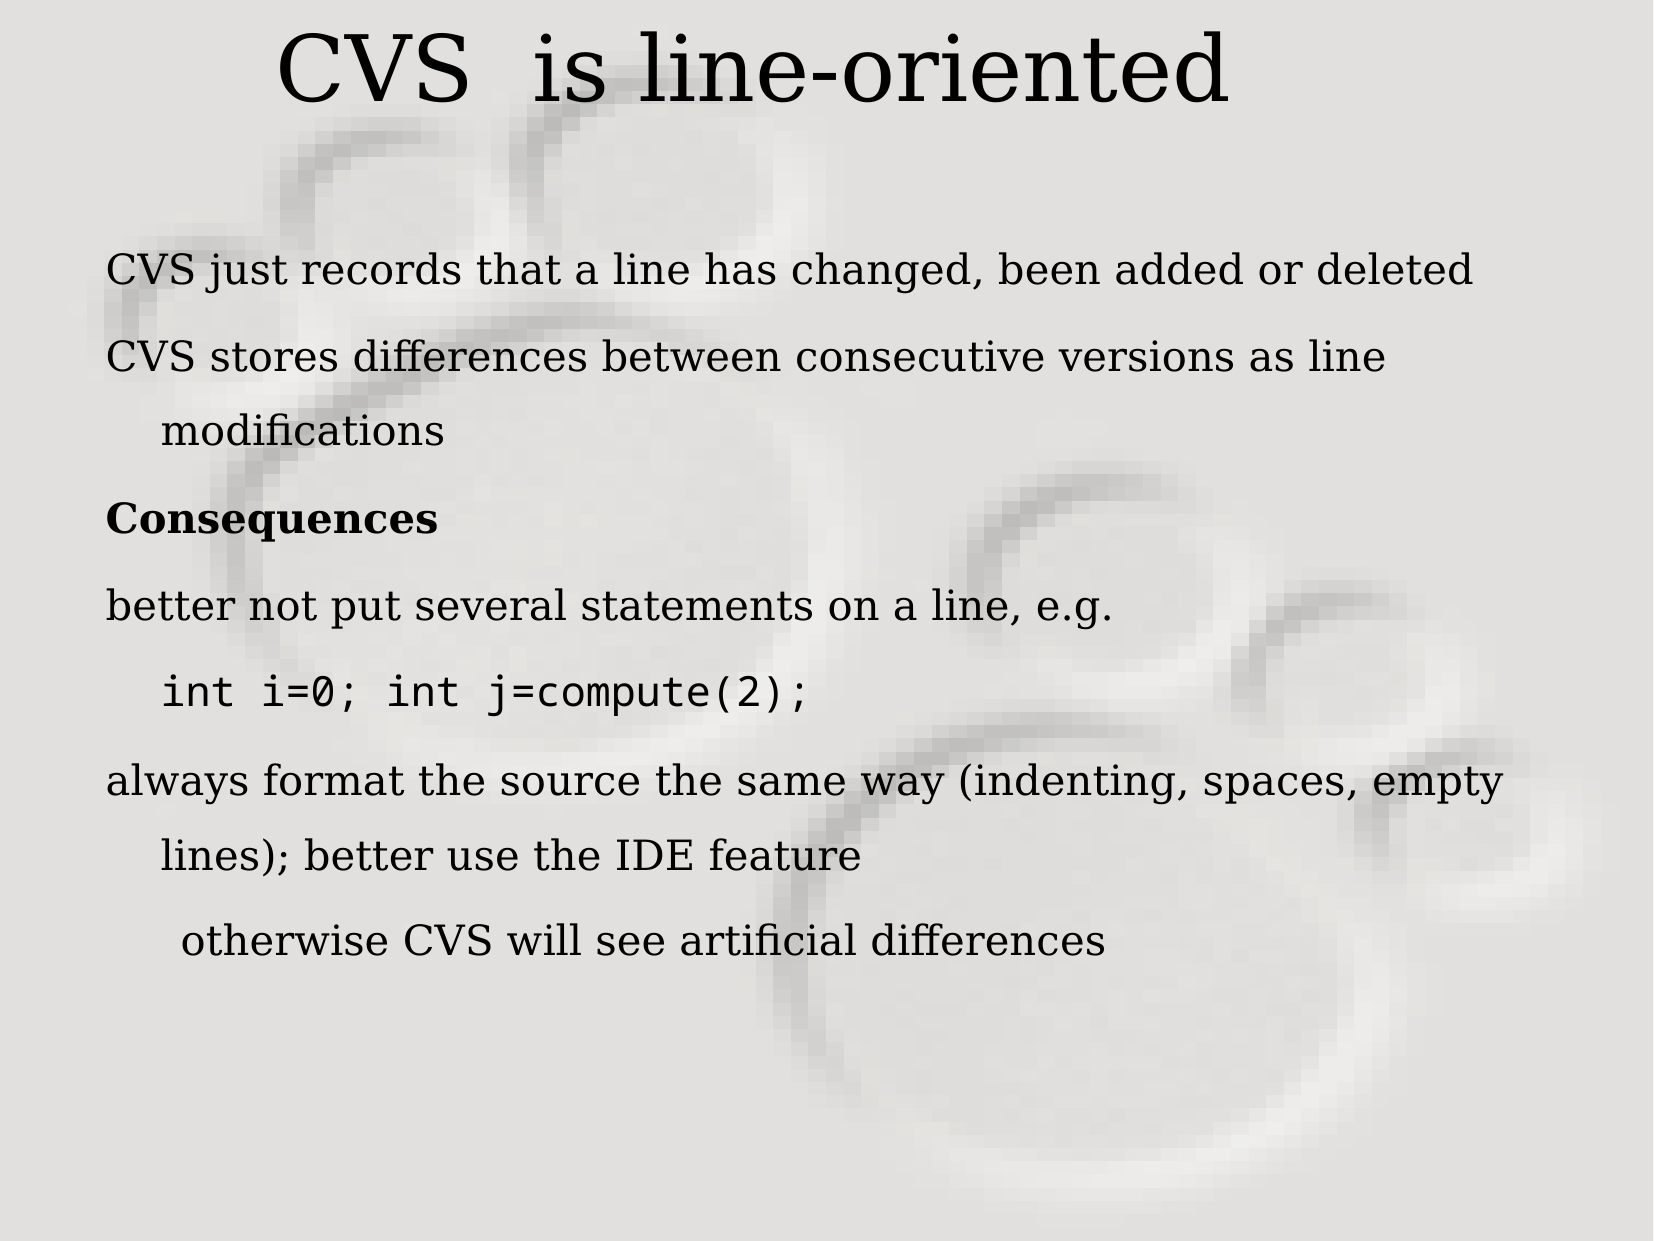

# CVS is line-oriented
CVS just records that a line has changed, been added or deleted
CVS stores differences between consecutive versions as line modifications
Consequences
better not put several statements on a line, e.g.
int i=0; int j=compute(2);
always format the source the same way (indenting, spaces, empty lines); better use the IDE feature
otherwise CVS will see artificial differences